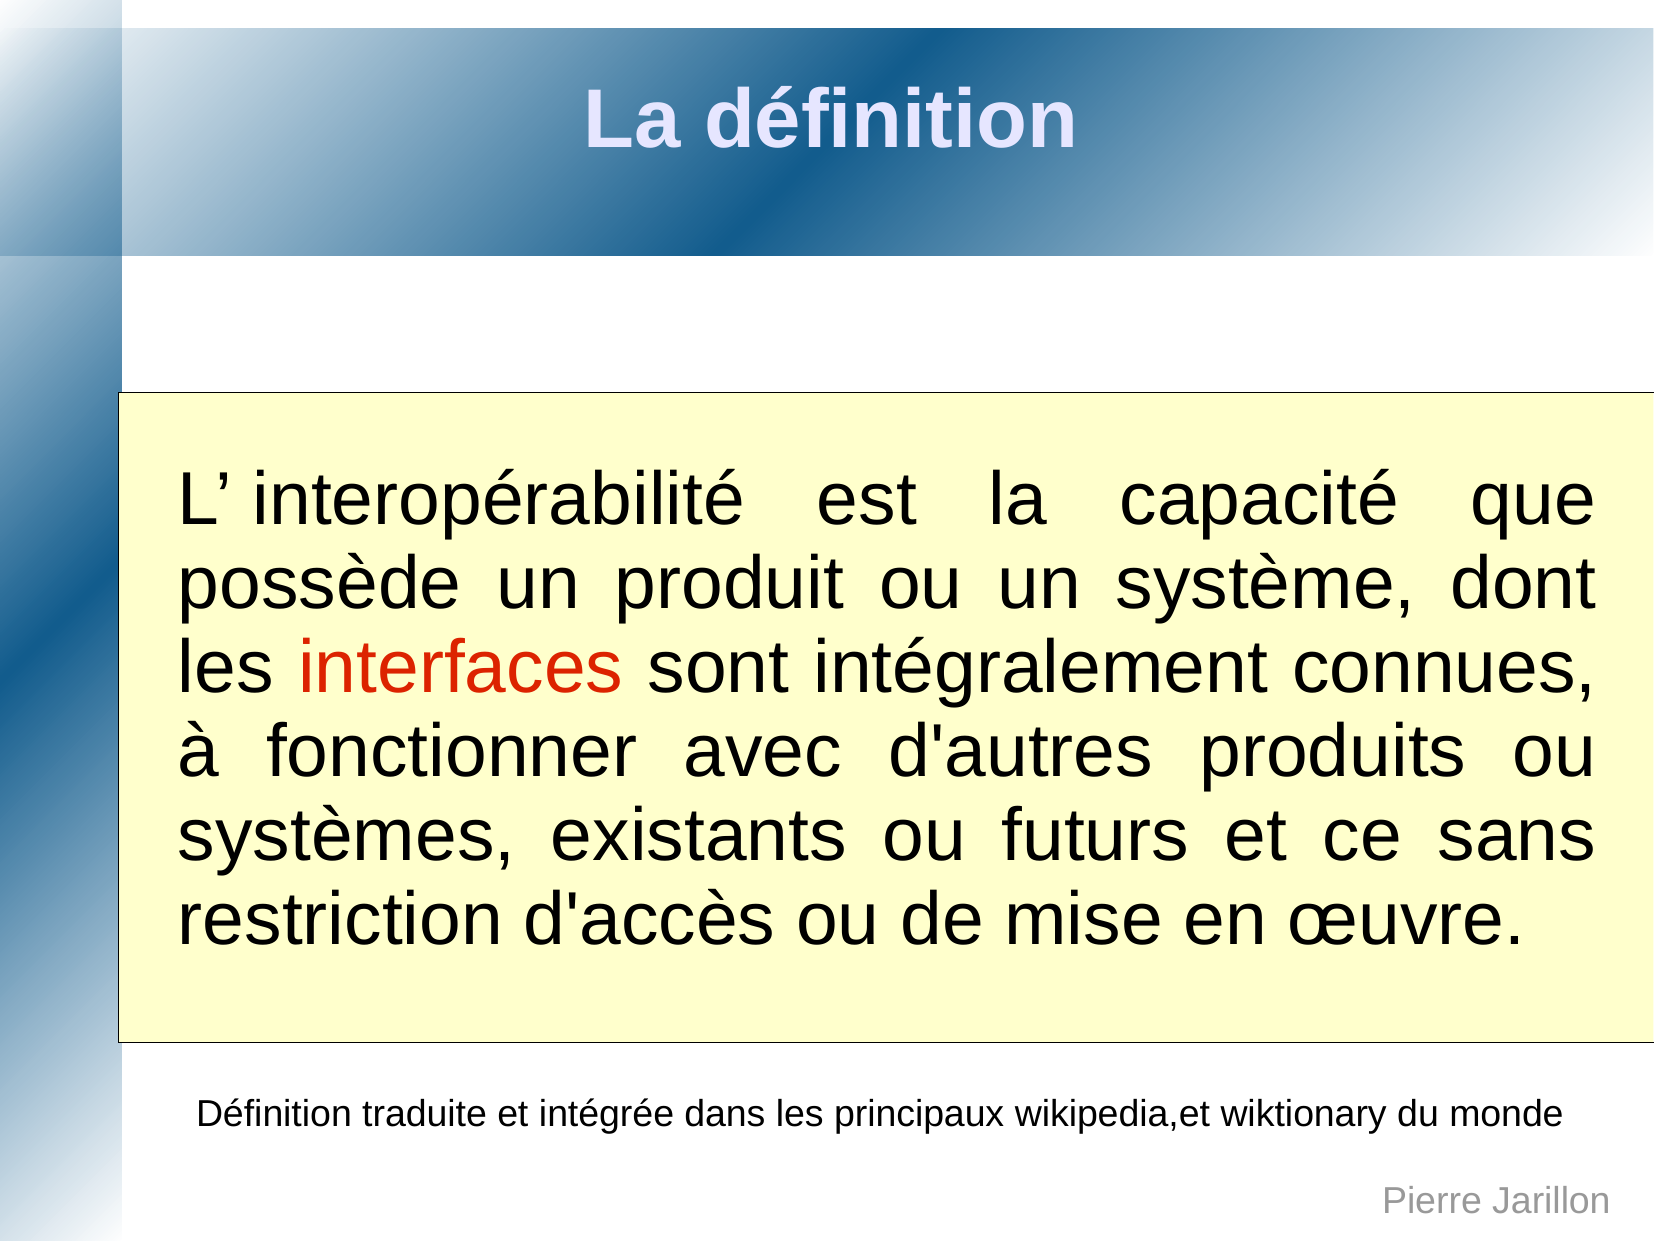

# La définition
L’ interopérabilité est la capacité que possède un produit ou un système, dont les interfaces sont intégralement connues, à fonctionner avec d'autres produits ou systèmes, existants ou futurs et ce sans restriction d'accès ou de mise en œuvre.
Définition traduite et intégrée dans les principaux wikipedia,et wiktionary du monde